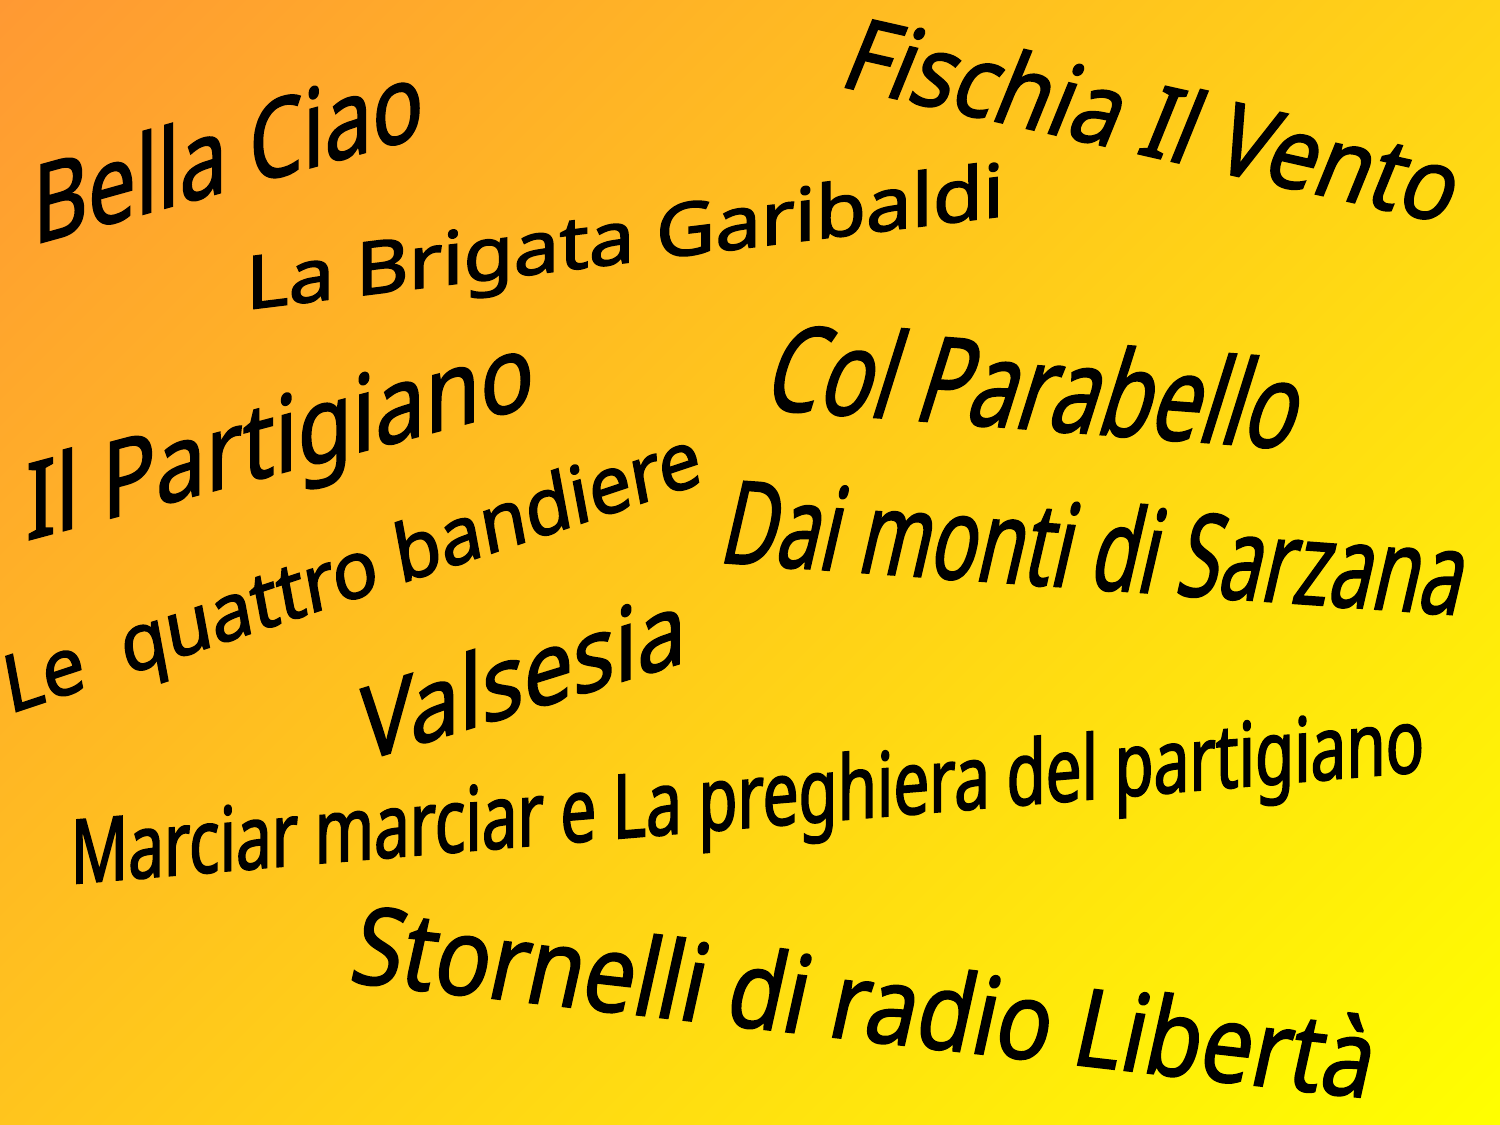

Fischia Il Vento
Bella Ciao
La Brigata Garibaldi
Col Parabello
Il Partigiano
Dai monti di Sarzana
Le quattro bandiere
Valsesia
Marciar marciar e La preghiera del partigiano
Stornelli di radio Libertà